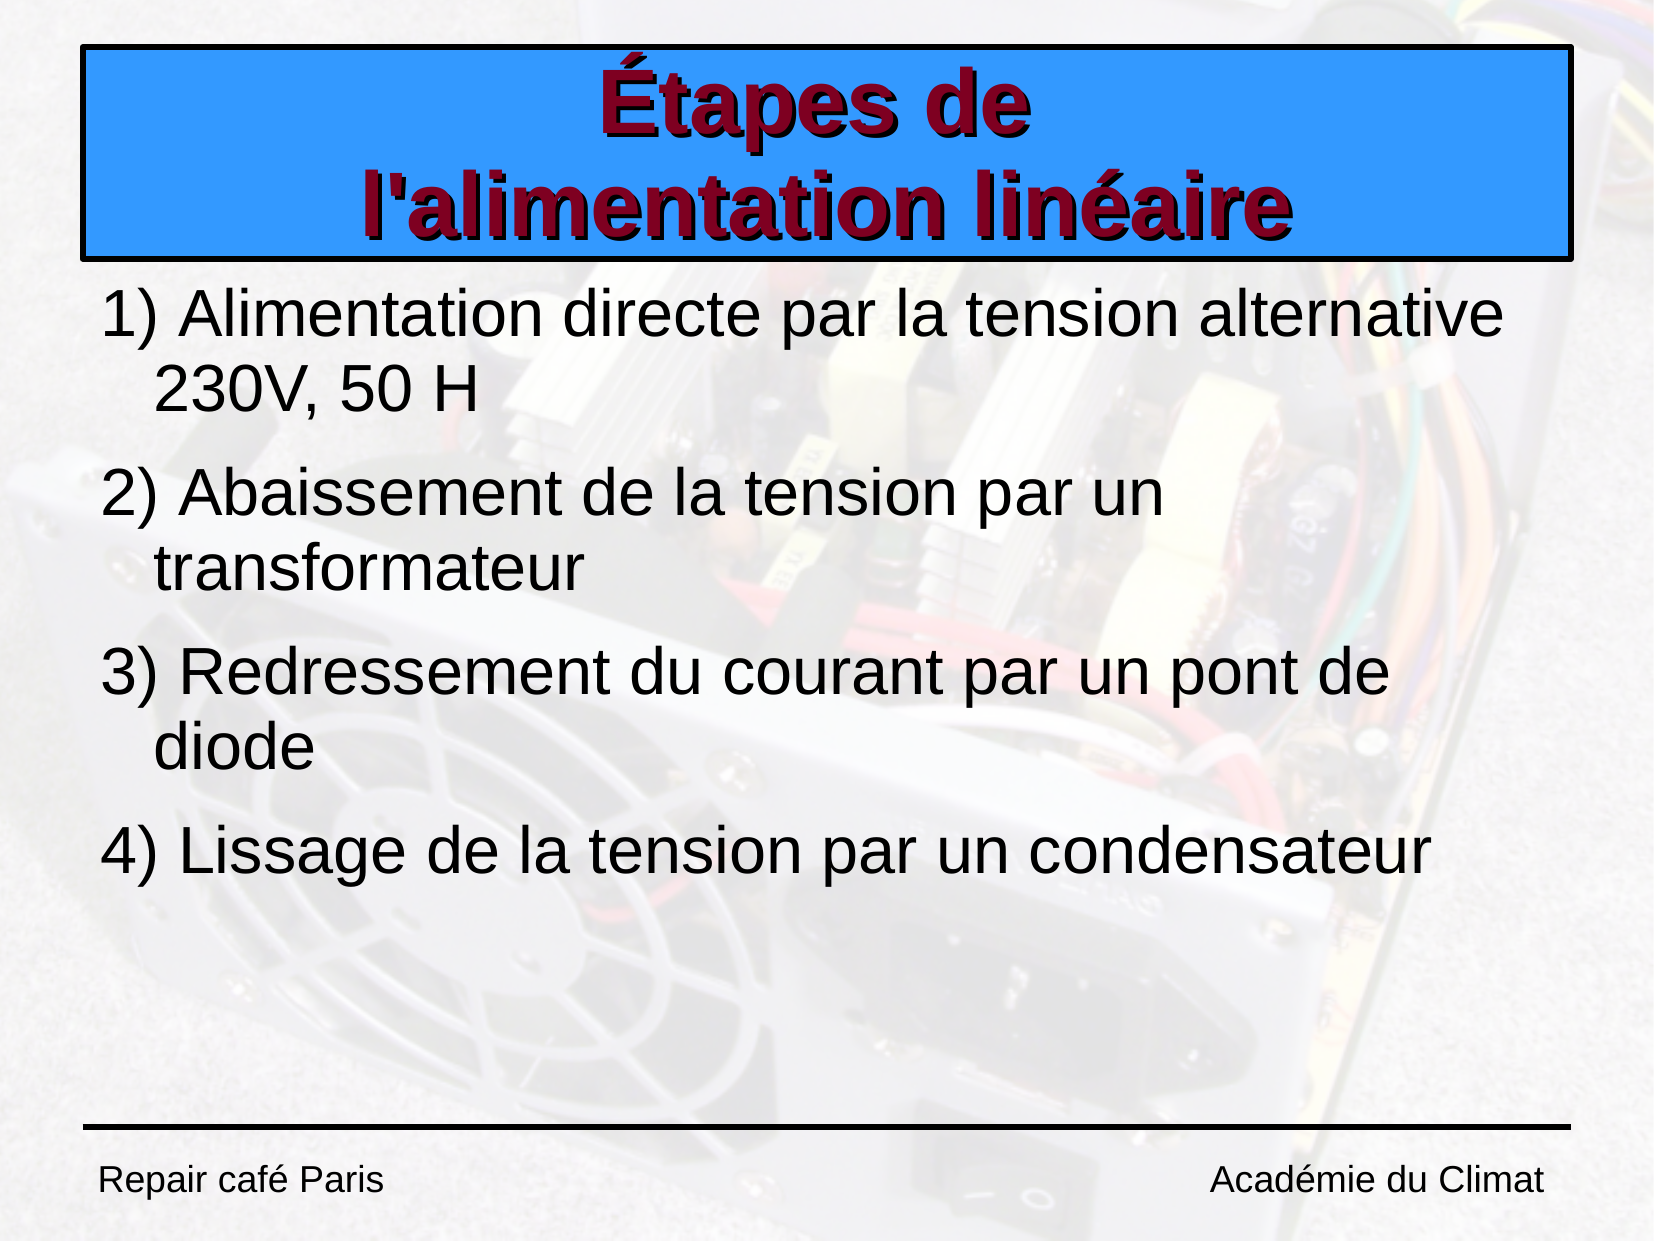

# Étapes de l'alimentation linéaire
 Alimentation directe par la tension alternative 230V, 50 H
 Abaissement de la tension par un transformateur
 Redressement du courant par un pont de diode
 Lissage de la tension par un condensateur
Repair café Paris	Académie du Climat